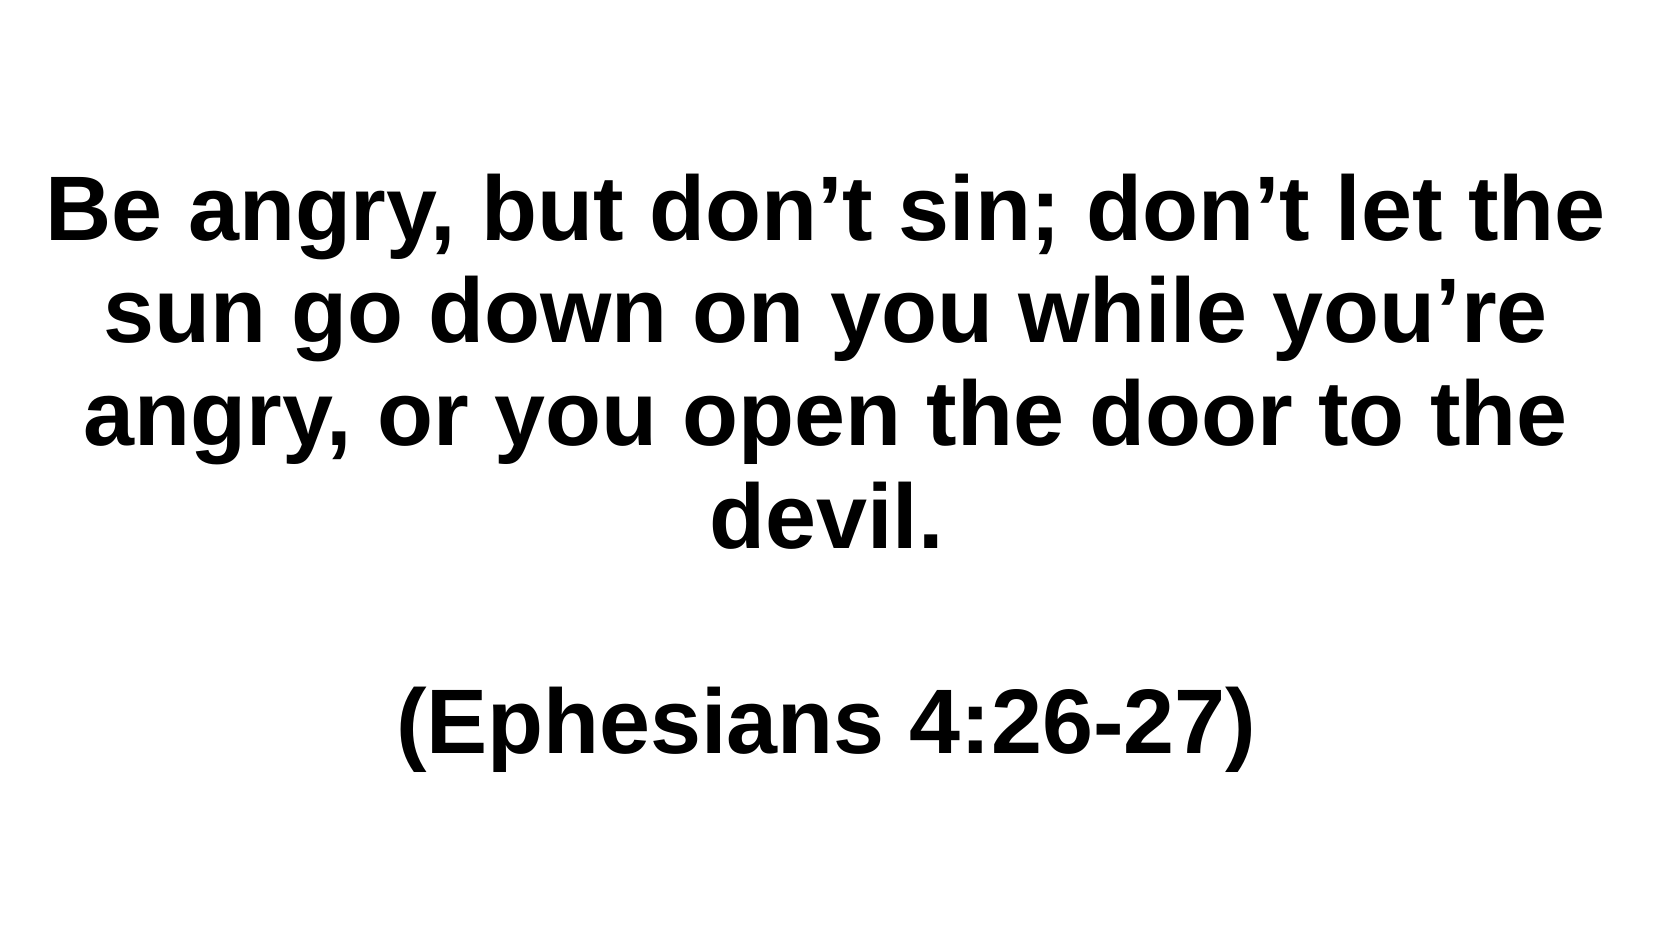

# Be angry, but don’t sin; don’t let the sun go down on you while you’re angry, or you open the door to the devil. (Ephesians 4:26-27)